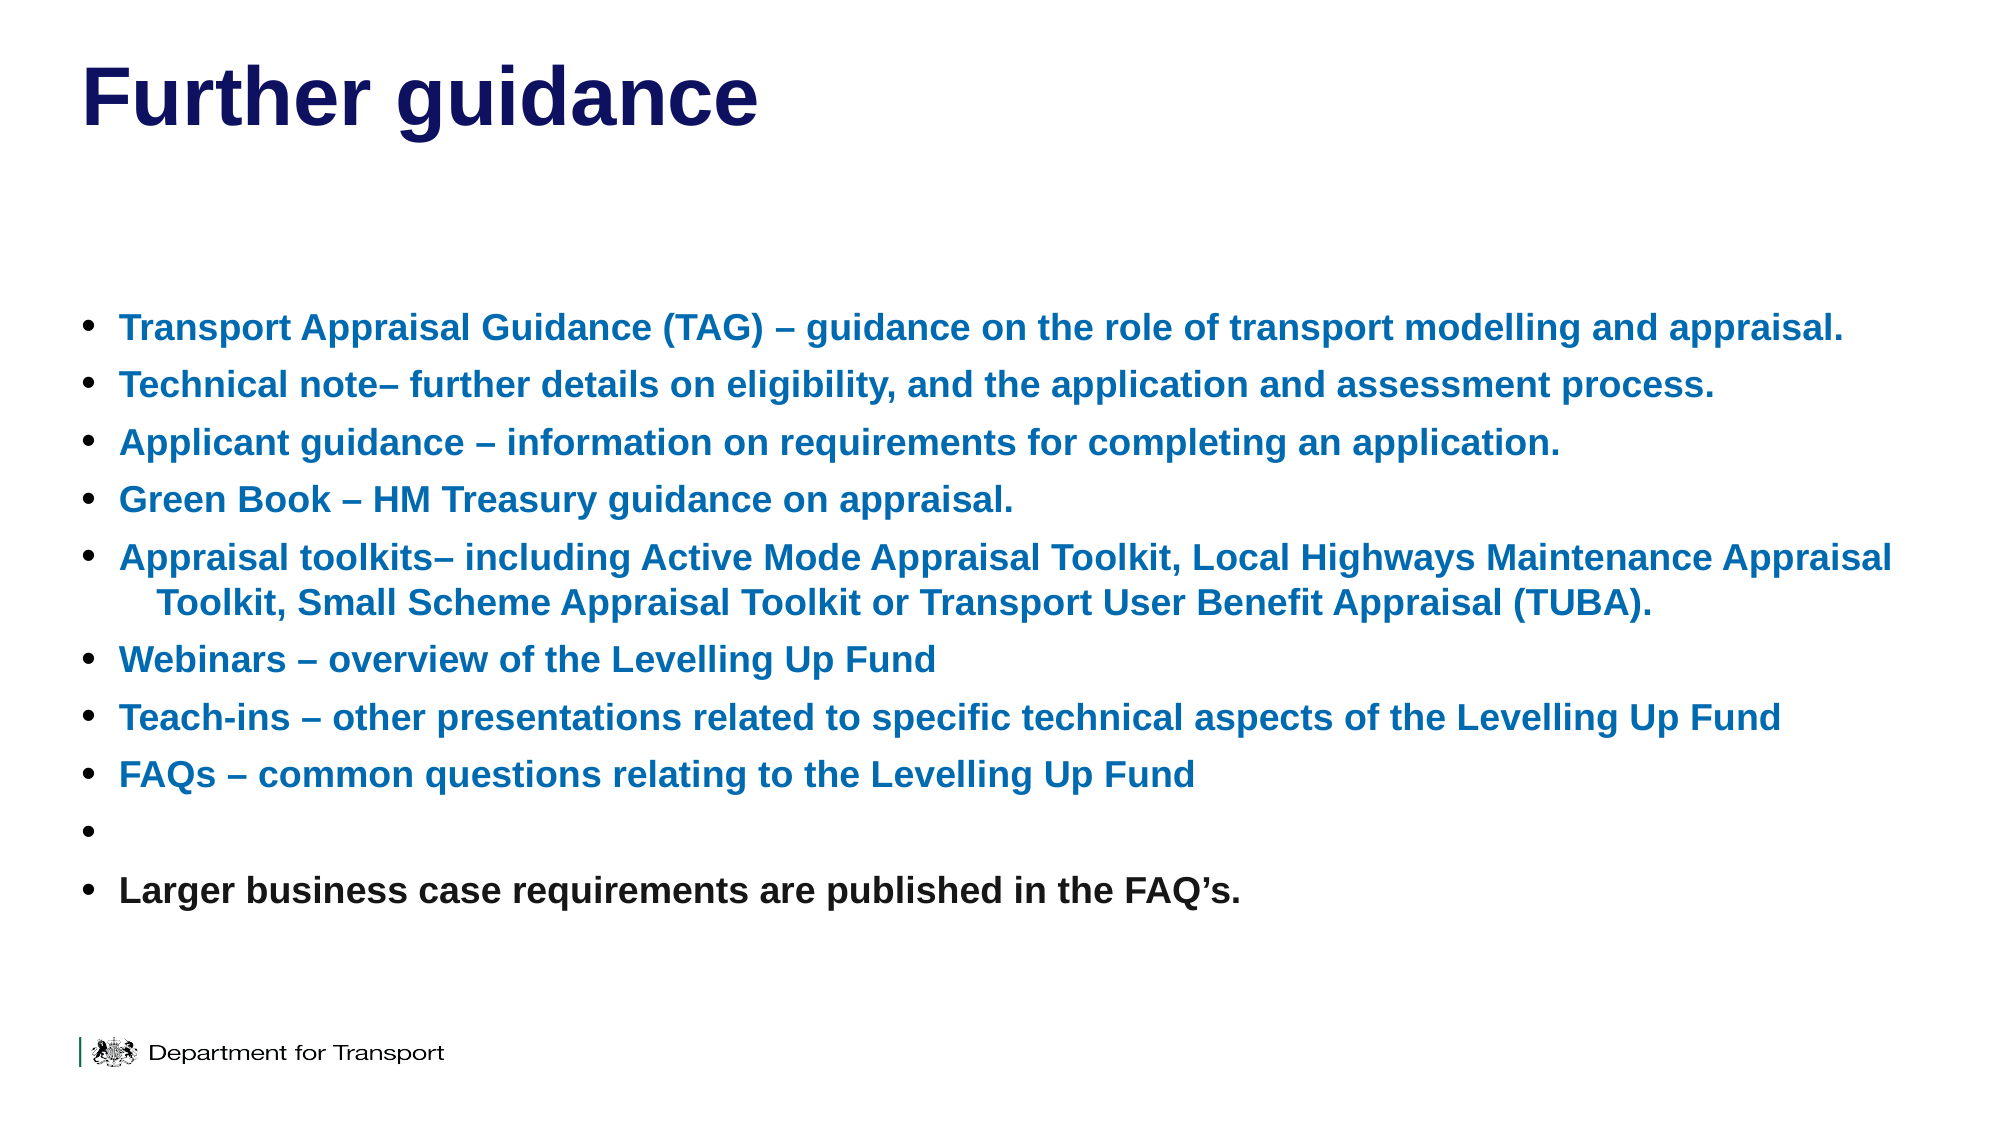

# Further guidance
Transport Appraisal Guidance (TAG) – guidance on the role of transport modelling and appraisal.
Technical note– further details on eligibility, and the application and assessment process.
Applicant guidance – information on requirements for completing an application.
Green Book – HM Treasury guidance on appraisal.
Appraisal toolkits– including Active Mode Appraisal Toolkit, Local Highways Maintenance Appraisal Toolkit, Small Scheme Appraisal Toolkit or Transport User Benefit Appraisal (TUBA).
Webinars – overview of the Levelling Up Fund
Teach-ins – other presentations related to specific technical aspects of the Levelling Up Fund
FAQs – common questions relating to the Levelling Up Fund
Larger business case requirements are published in the FAQ’s.